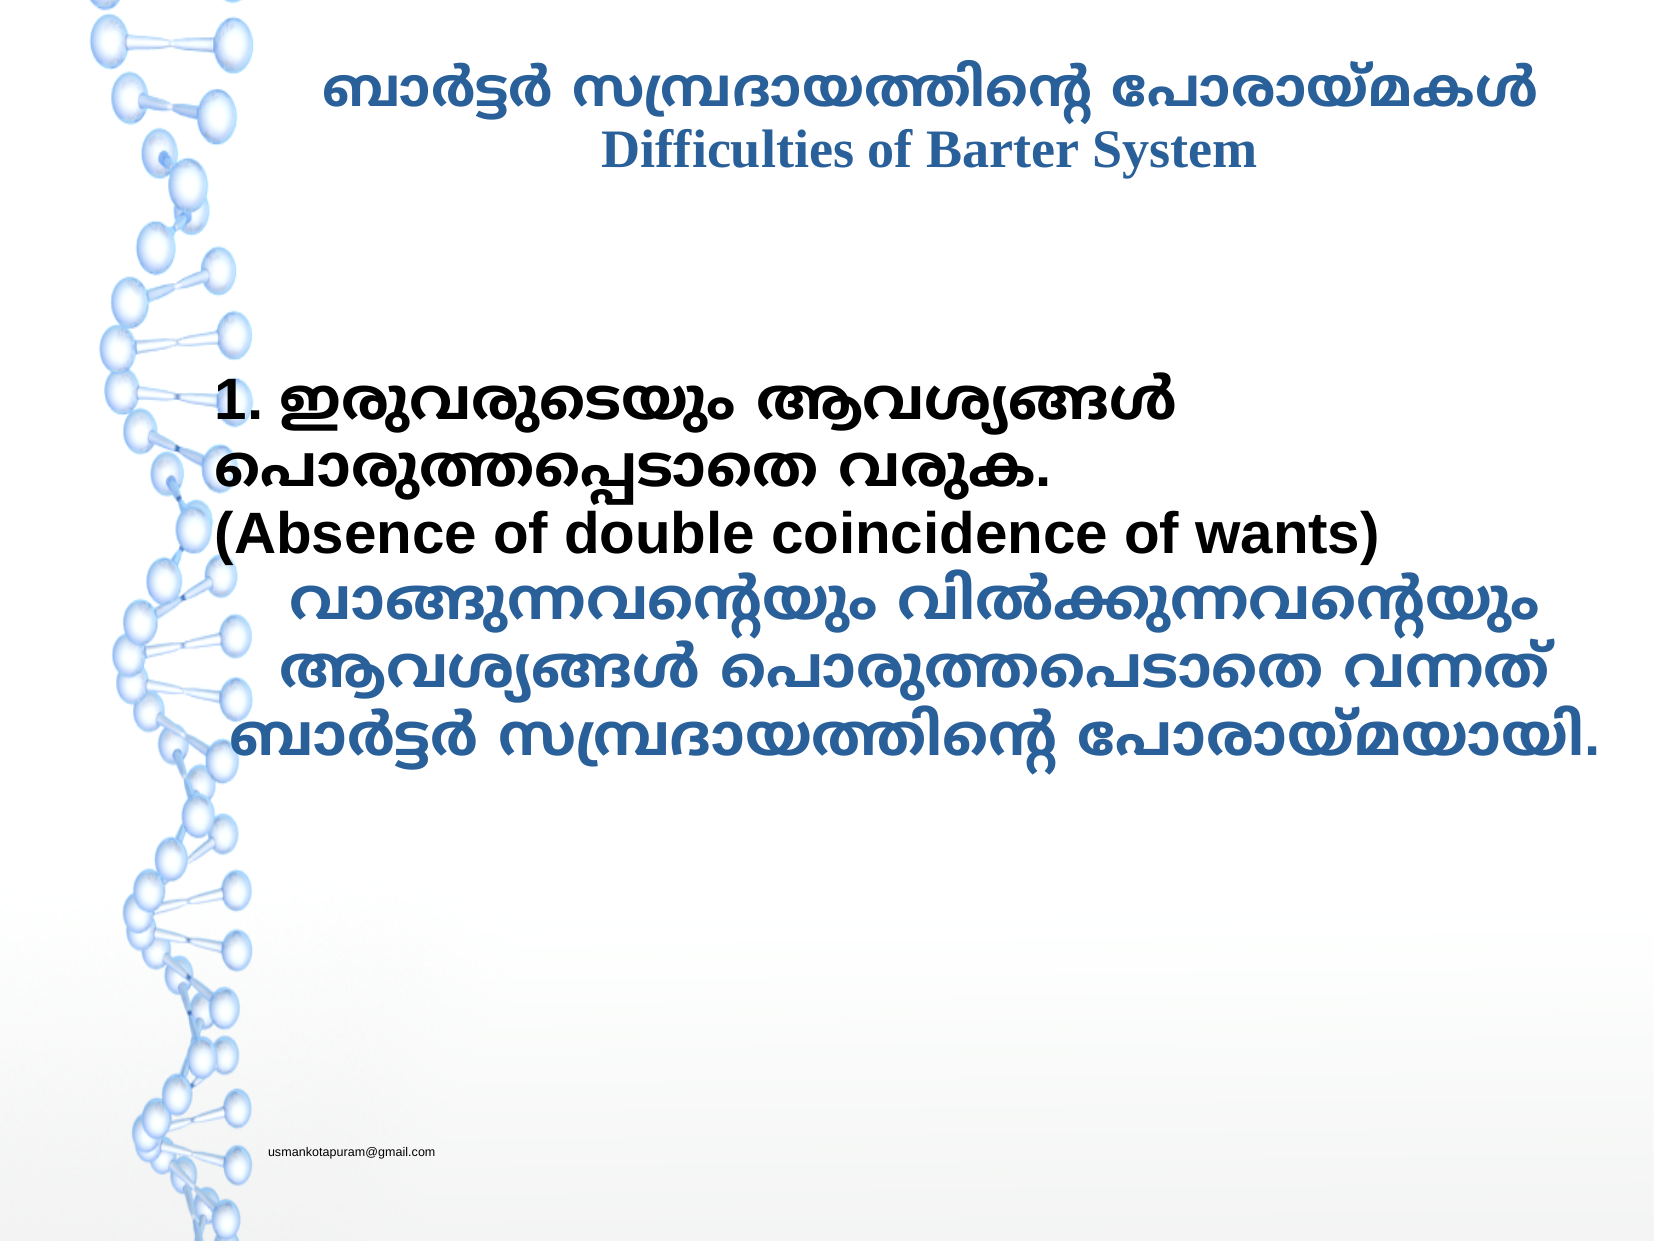

# ബാർട്ടർ സമ്പ്രദായത്തിന്റെ പോരായ്മകൾ Difficulties of Barter System
1. ഇരുവരുടെയും ആവശ്യങ്ങൾ പൊരുത്തപ്പെടാതെ വരുക.
(Absence of double coincidence of wants)
വാങ്ങുന്നവന്റെയും വിൽക്കുന്നവന്റെയും ആവശ്യങ്ങൾ പൊരുത്തപെടാതെ വന്നത് ബാർട്ടർ സമ്പ്രദായത്തിന്റെ പോരായ്മയായി.